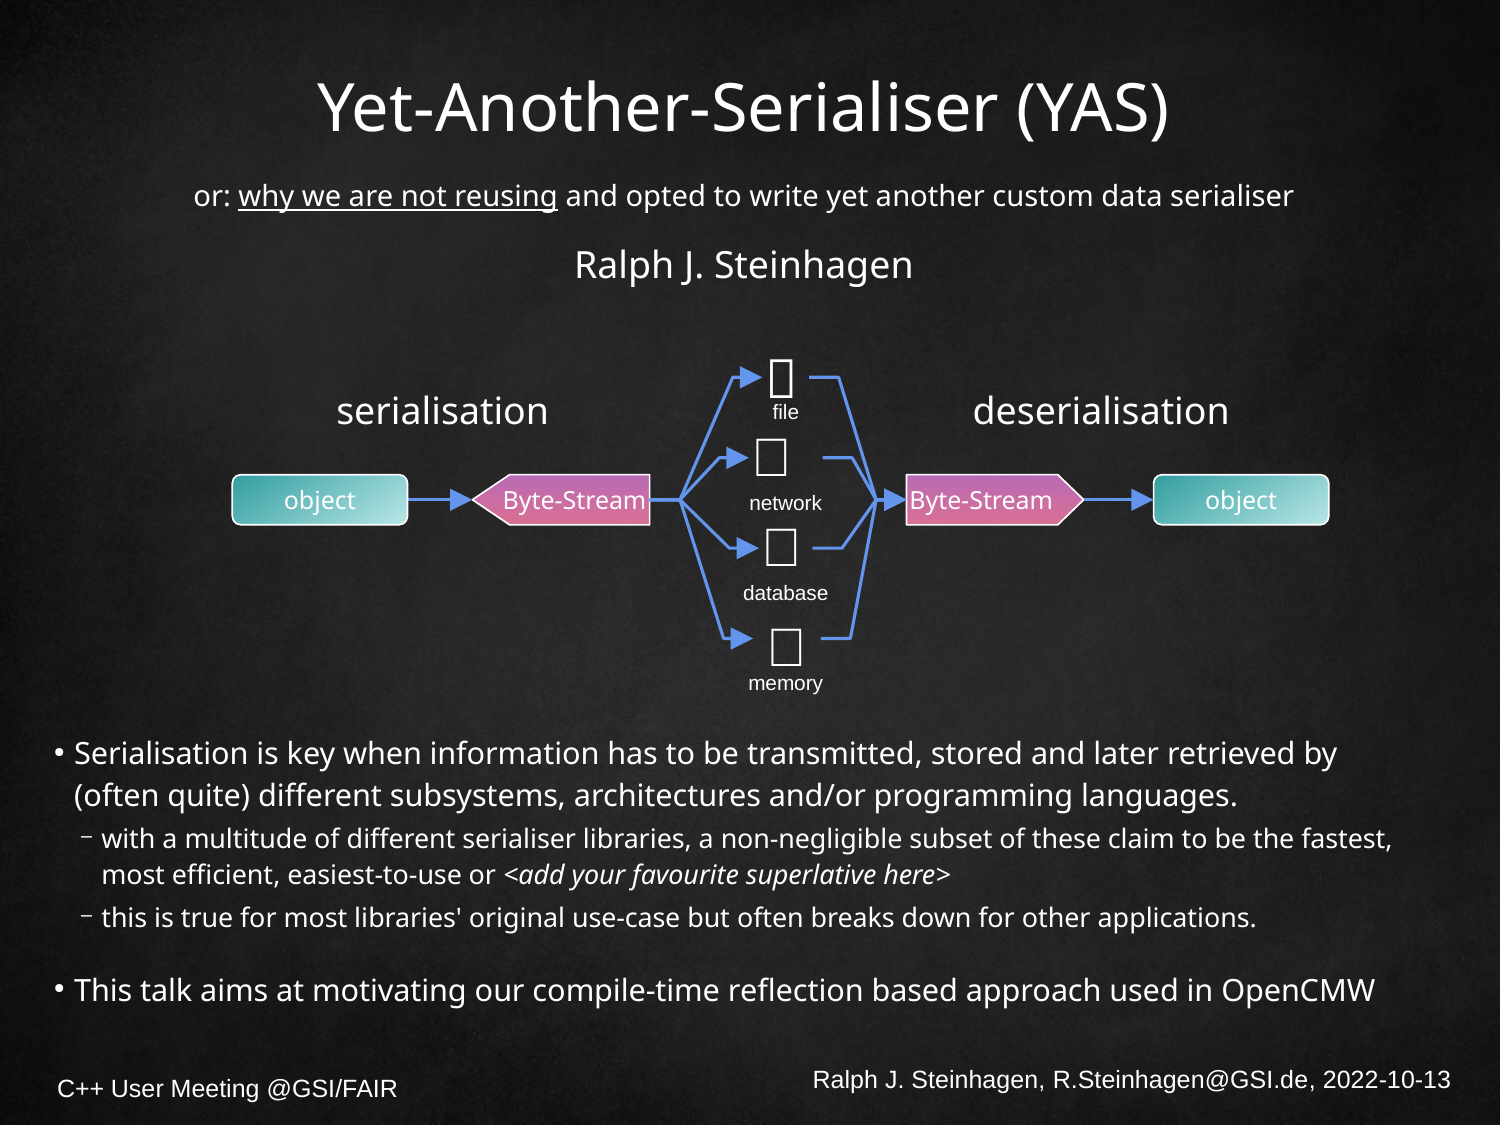

Yet-Another-Serialiser (YAS)
or: why we are not reusing and opted to write yet another custom data serialiser
Ralph J. Steinhagen

serialisation
deserialisation
file

Byte-Stream
Byte-Stream
object
object
network

database

memory
# Serialisation is key when information has to be transmitted, stored and later retrieved by (often quite) different subsystems, architectures and/or programming languages.
with a multitude of different serialiser libraries, a non-negligible subset of these claim to be the fastest, most efficient, easiest-to-use or <add your favourite superlative here>
this is true for most libraries' original use-case but often breaks down for other applications.
This talk aims at motivating our compile-time reflection based approach used in OpenCMW
Ralph J. Steinhagen, R.Steinhagen@GSI.de, 2022-10-13
C++ User Meeting @GSI/FAIR